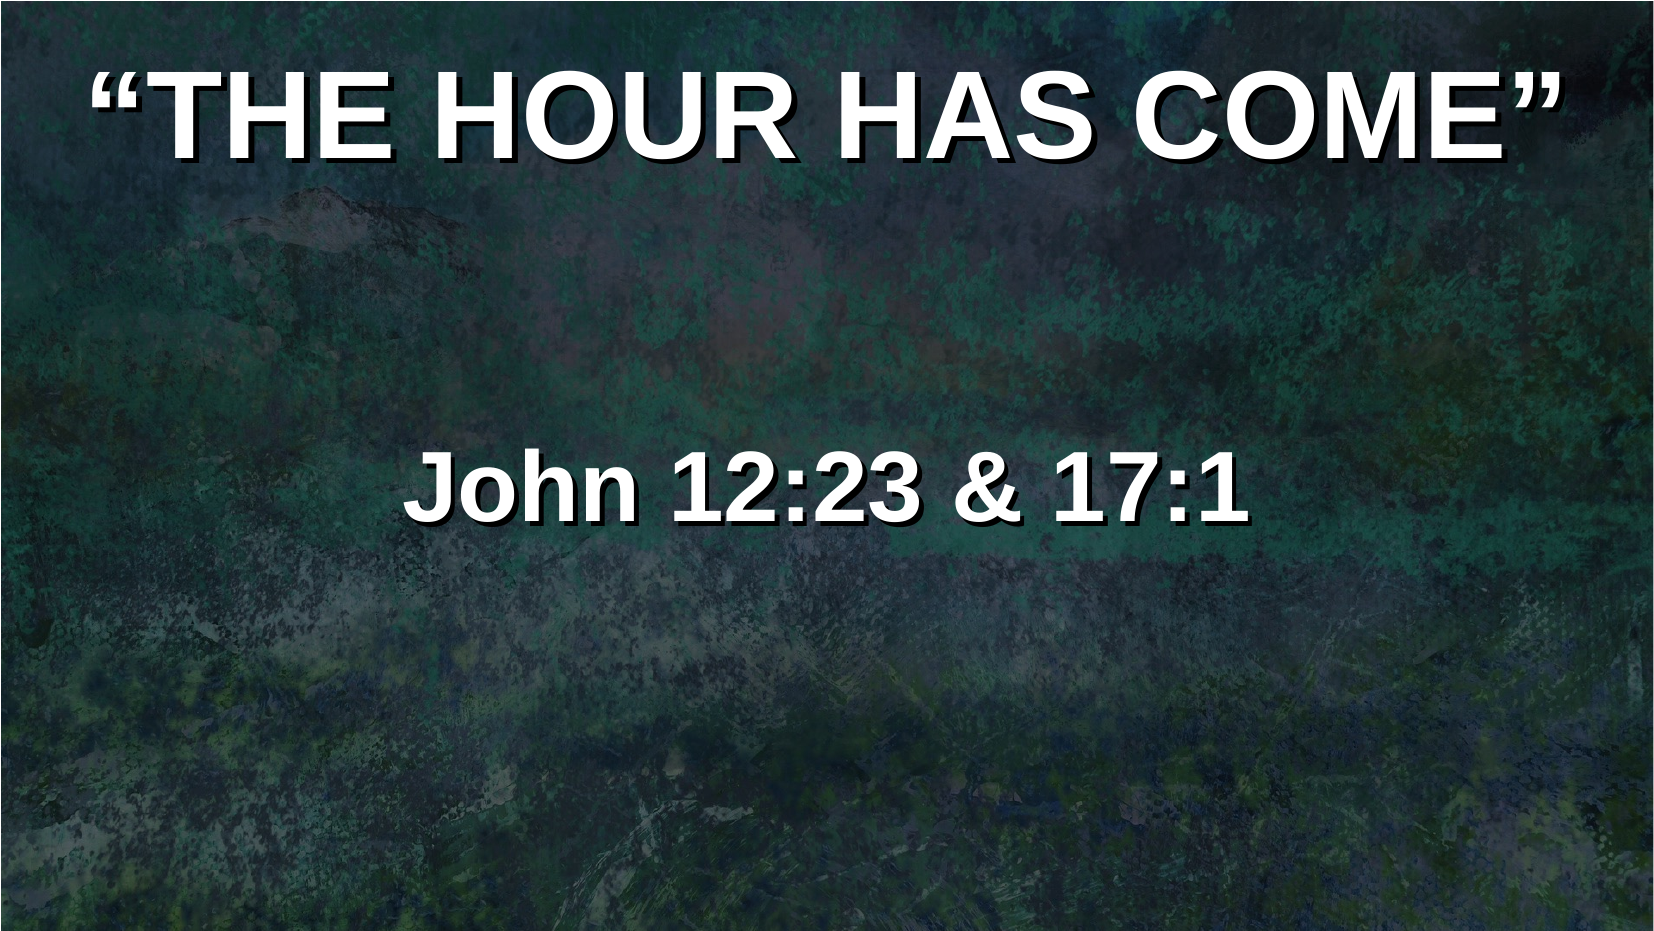

# “THE HOUR HAS COME”
John 12:23 & 17:1